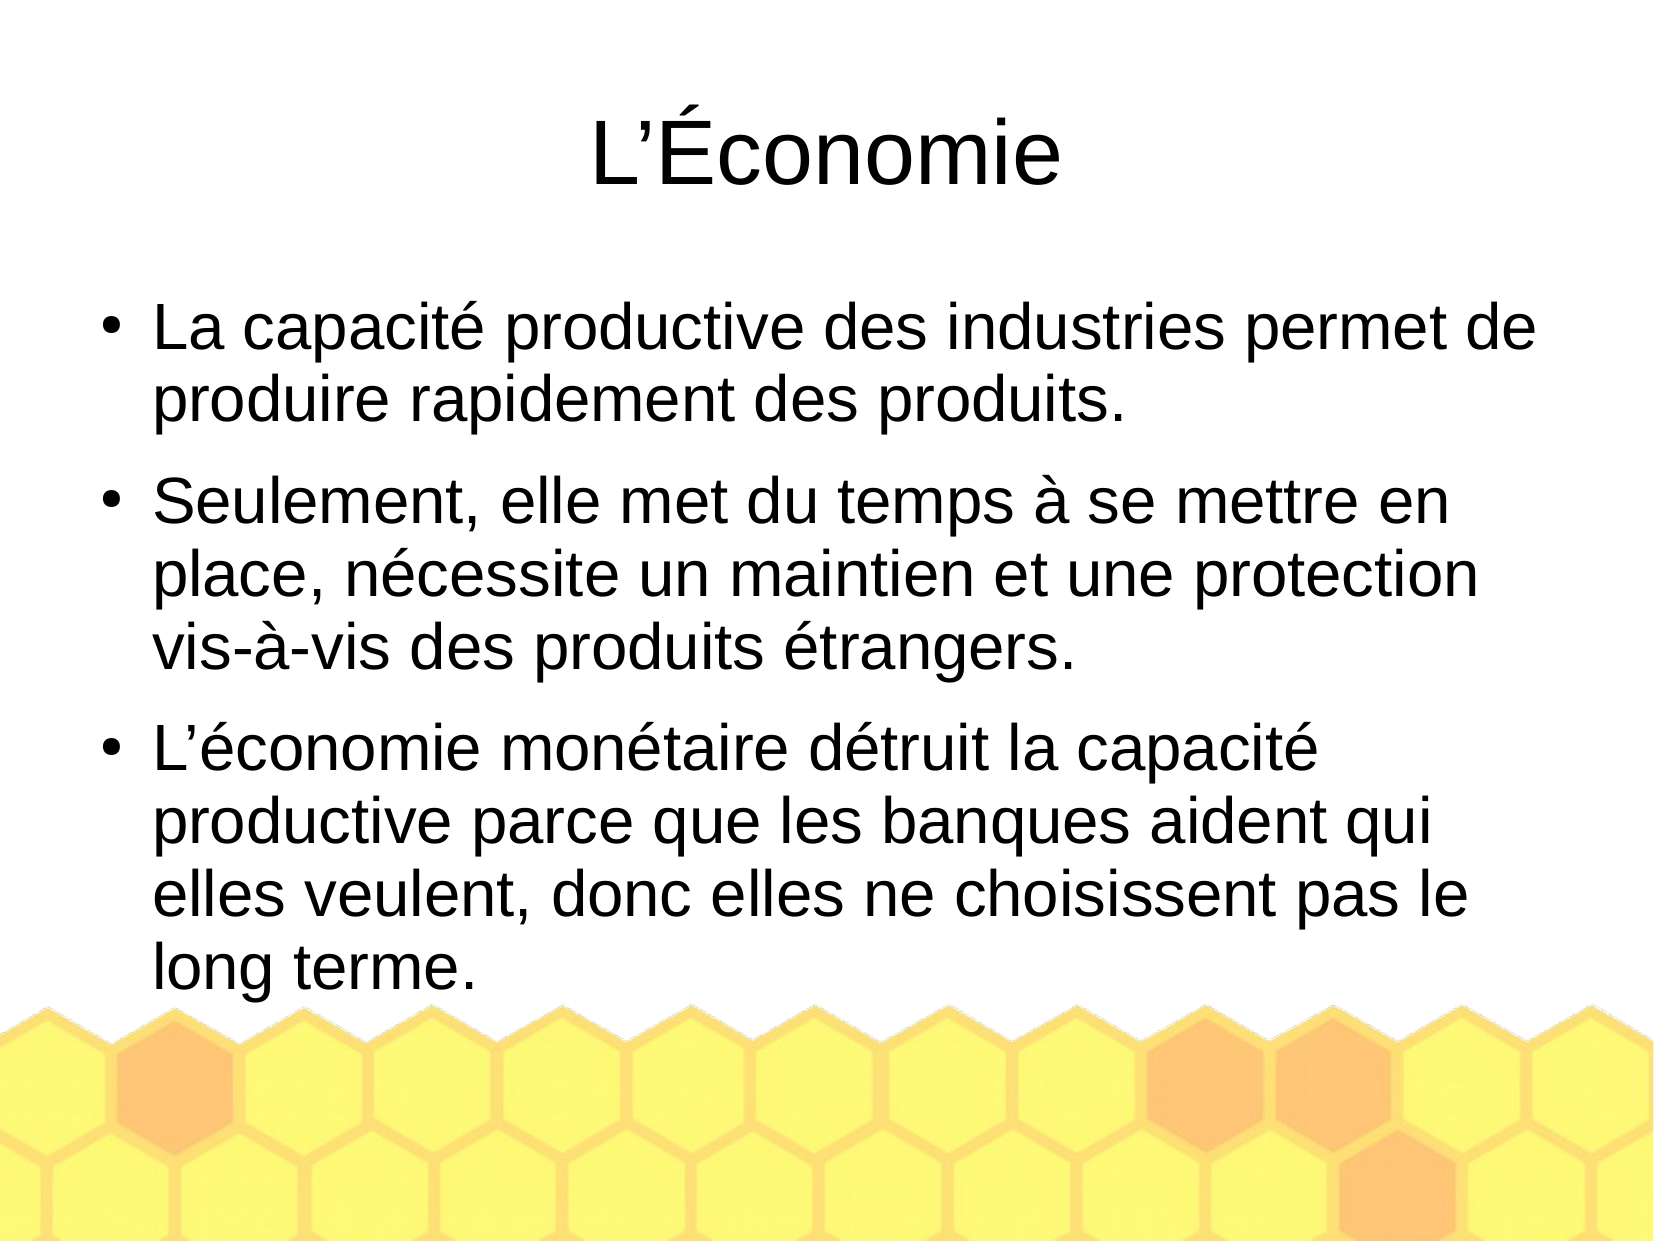

# L’Économie
La capacité productive des industries permet de produire rapidement des produits.
Seulement, elle met du temps à se mettre en place, nécessite un maintien et une protection vis-à-vis des produits étrangers.
L’économie monétaire détruit la capacité productive parce que les banques aident qui elles veulent, donc elles ne choisissent pas le long terme.